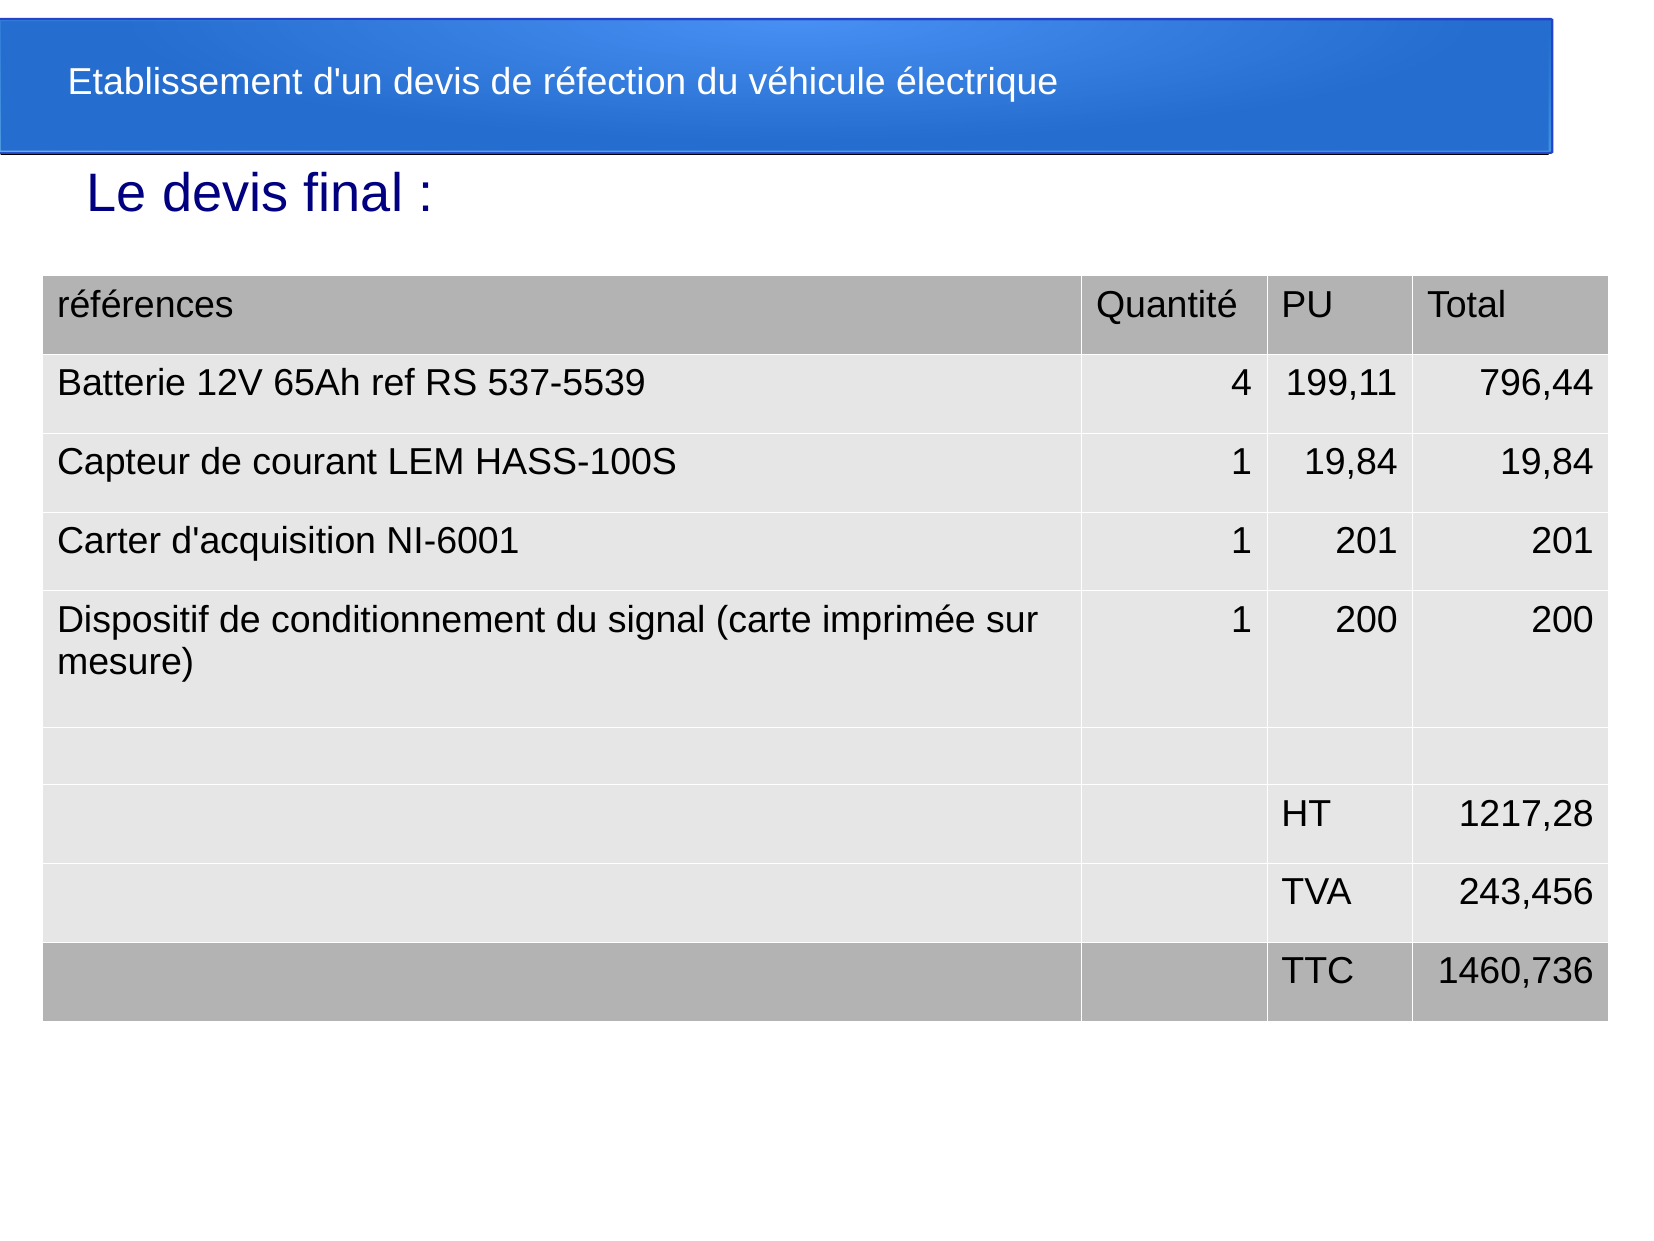

Etablissement d'un devis de réfection du véhicule électrique
Le devis final :
| références | Quantité | PU | Total |
| --- | --- | --- | --- |
| Batterie 12V 65Ah ref RS 537-5539 | 4 | 199,11 | 796,44 |
| Capteur de courant LEM HASS-100S | 1 | 19,84 | 19,84 |
| Carter d'acquisition NI-6001 | 1 | 201 | 201 |
| Dispositif de conditionnement du signal (carte imprimée sur mesure) | 1 | 200 | 200 |
| | | | |
| | | HT | 1217,28 |
| | | TVA | 243,456 |
| | | TTC | 1460,736 |